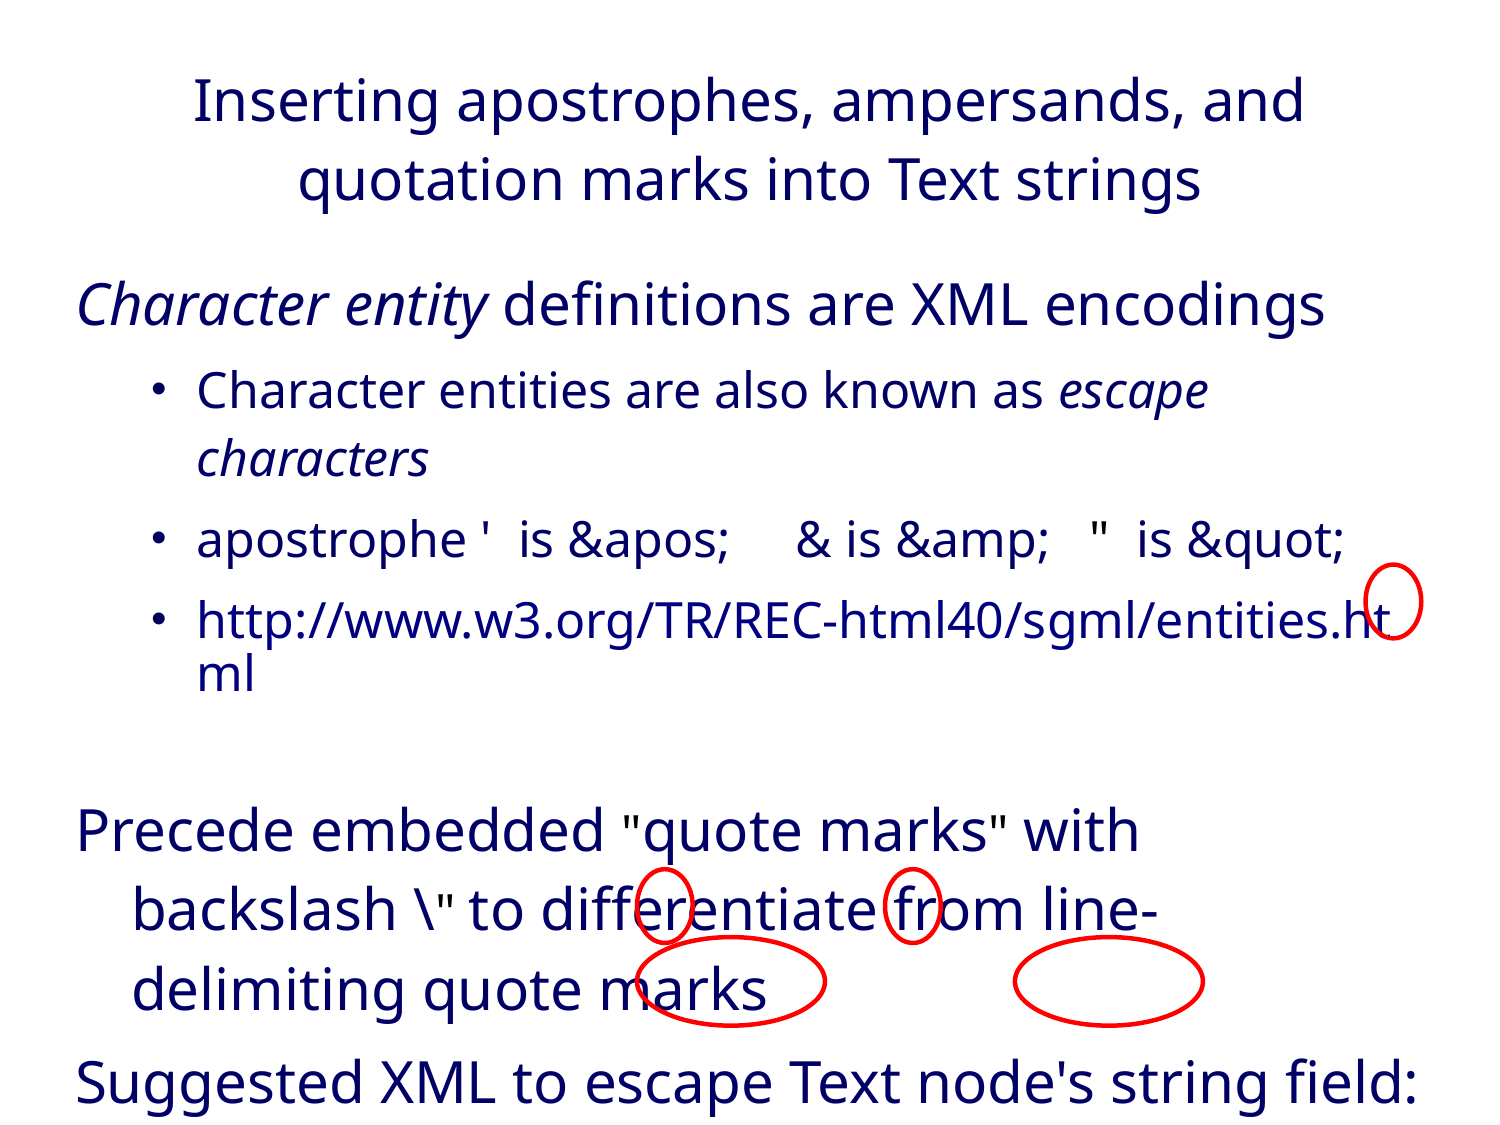

# Inserting apostrophes, ampersands, and quotation marks into Text strings
Character entity definitions are XML encodings
Character entities are also known as escape characters
apostrophe ' is &apos; & is &amp; " is &quot;
http://www.w3.org/TR/REC-html40/sgml/entities.html
Precede embedded "quote marks" with backslash \" to differentiate from line-delimiting quote marks
Suggested XML to escape Text node's string field:
single quote (apostrophe) as XML attribute delimiter
string=' "Hello from \"Monterey\" " ' or
string=' "Hello from \&quot;Monterey\&quot; " '
string=' "A friend&apos;s new car" "just arrived" '